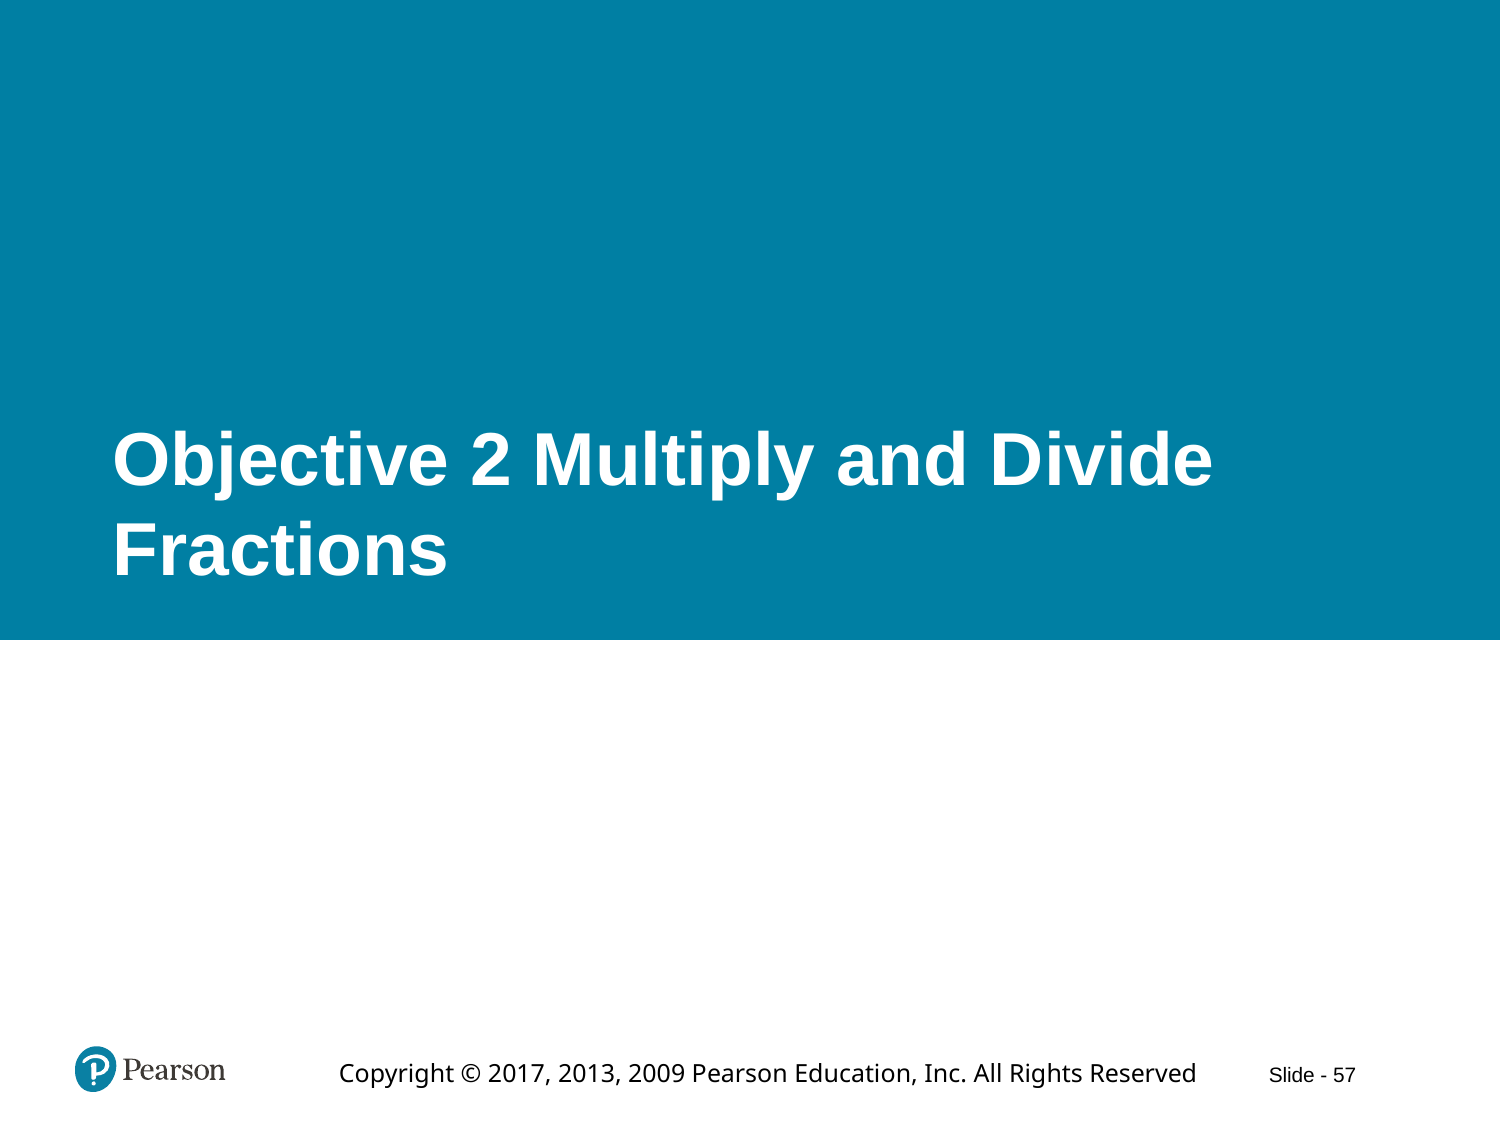

# Objective 2 Multiply and Divide Fractions